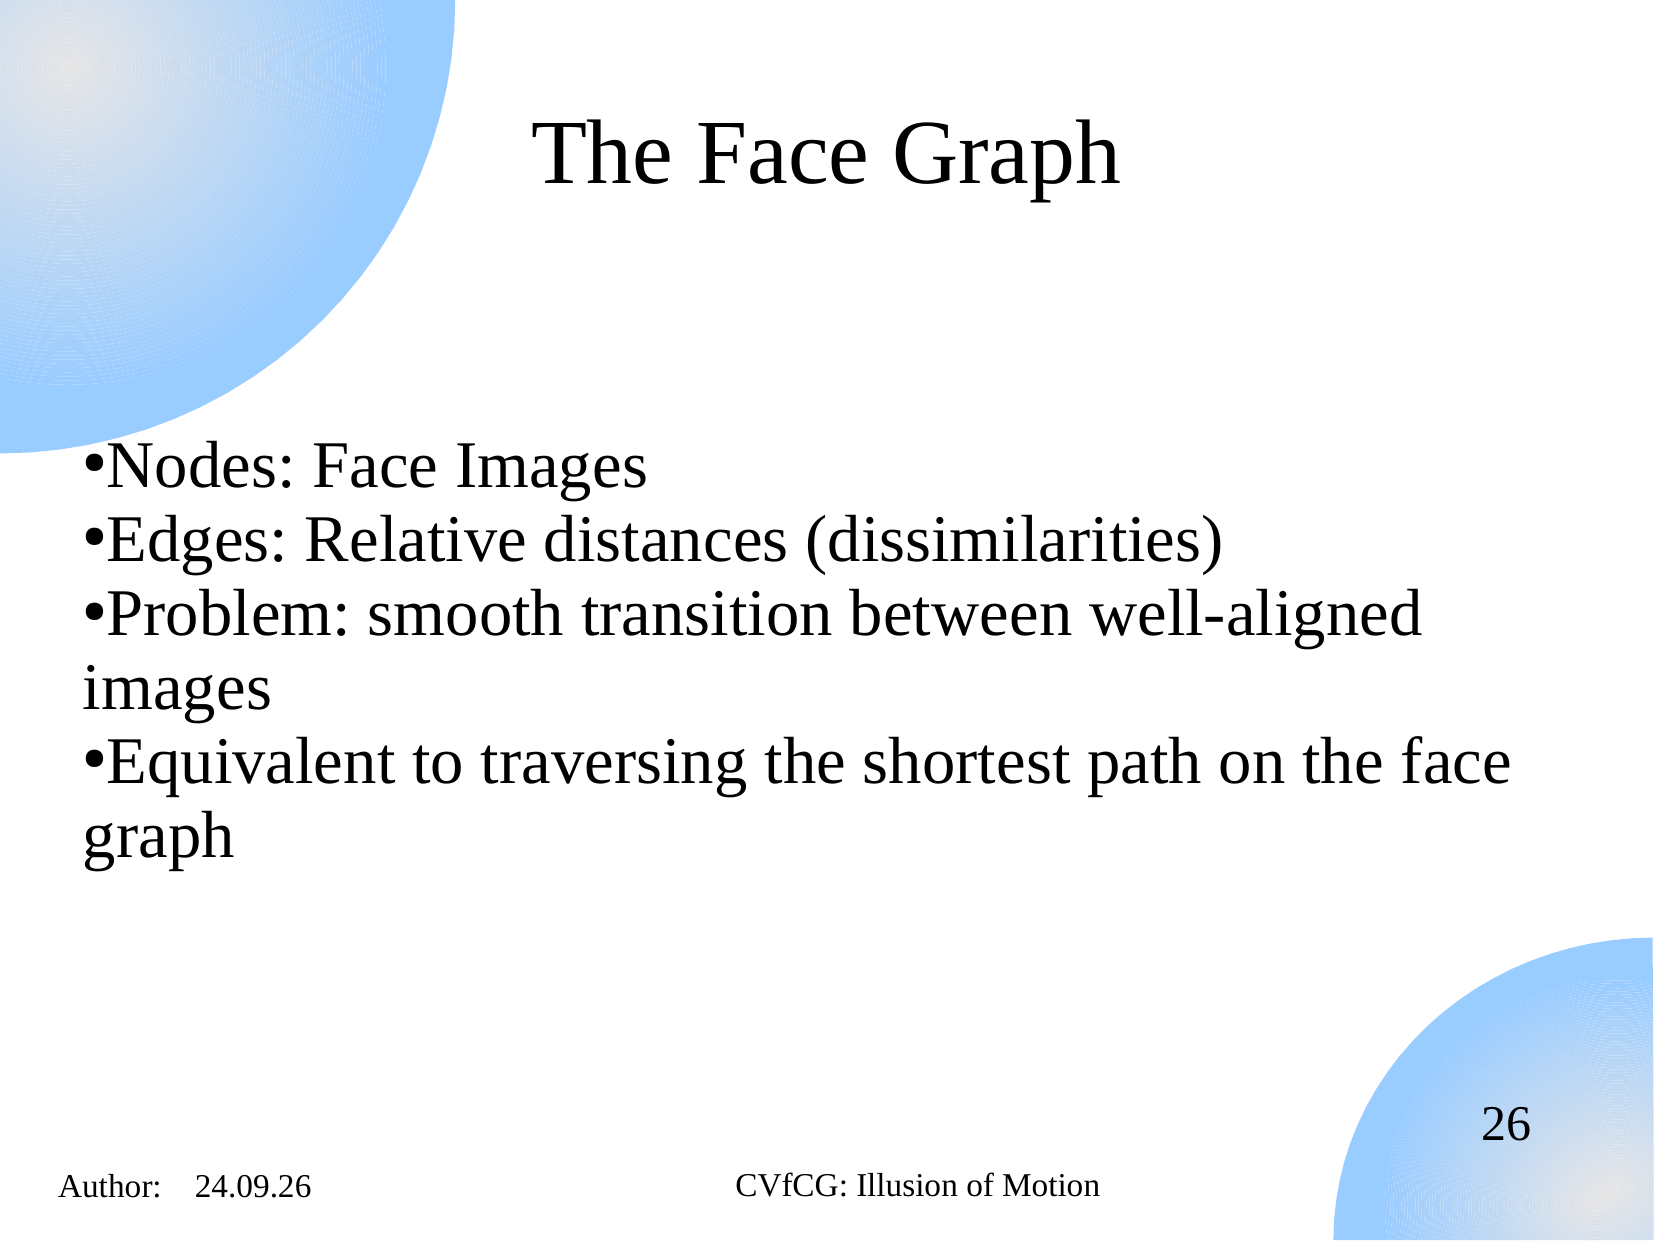

# The Face Graph
Nodes: Face Images
Edges: Relative distances (dissimilarities)
Problem: smooth transition between well-aligned images
Equivalent to traversing the shortest path on the face graph
CVfCG: Illusion of Motion